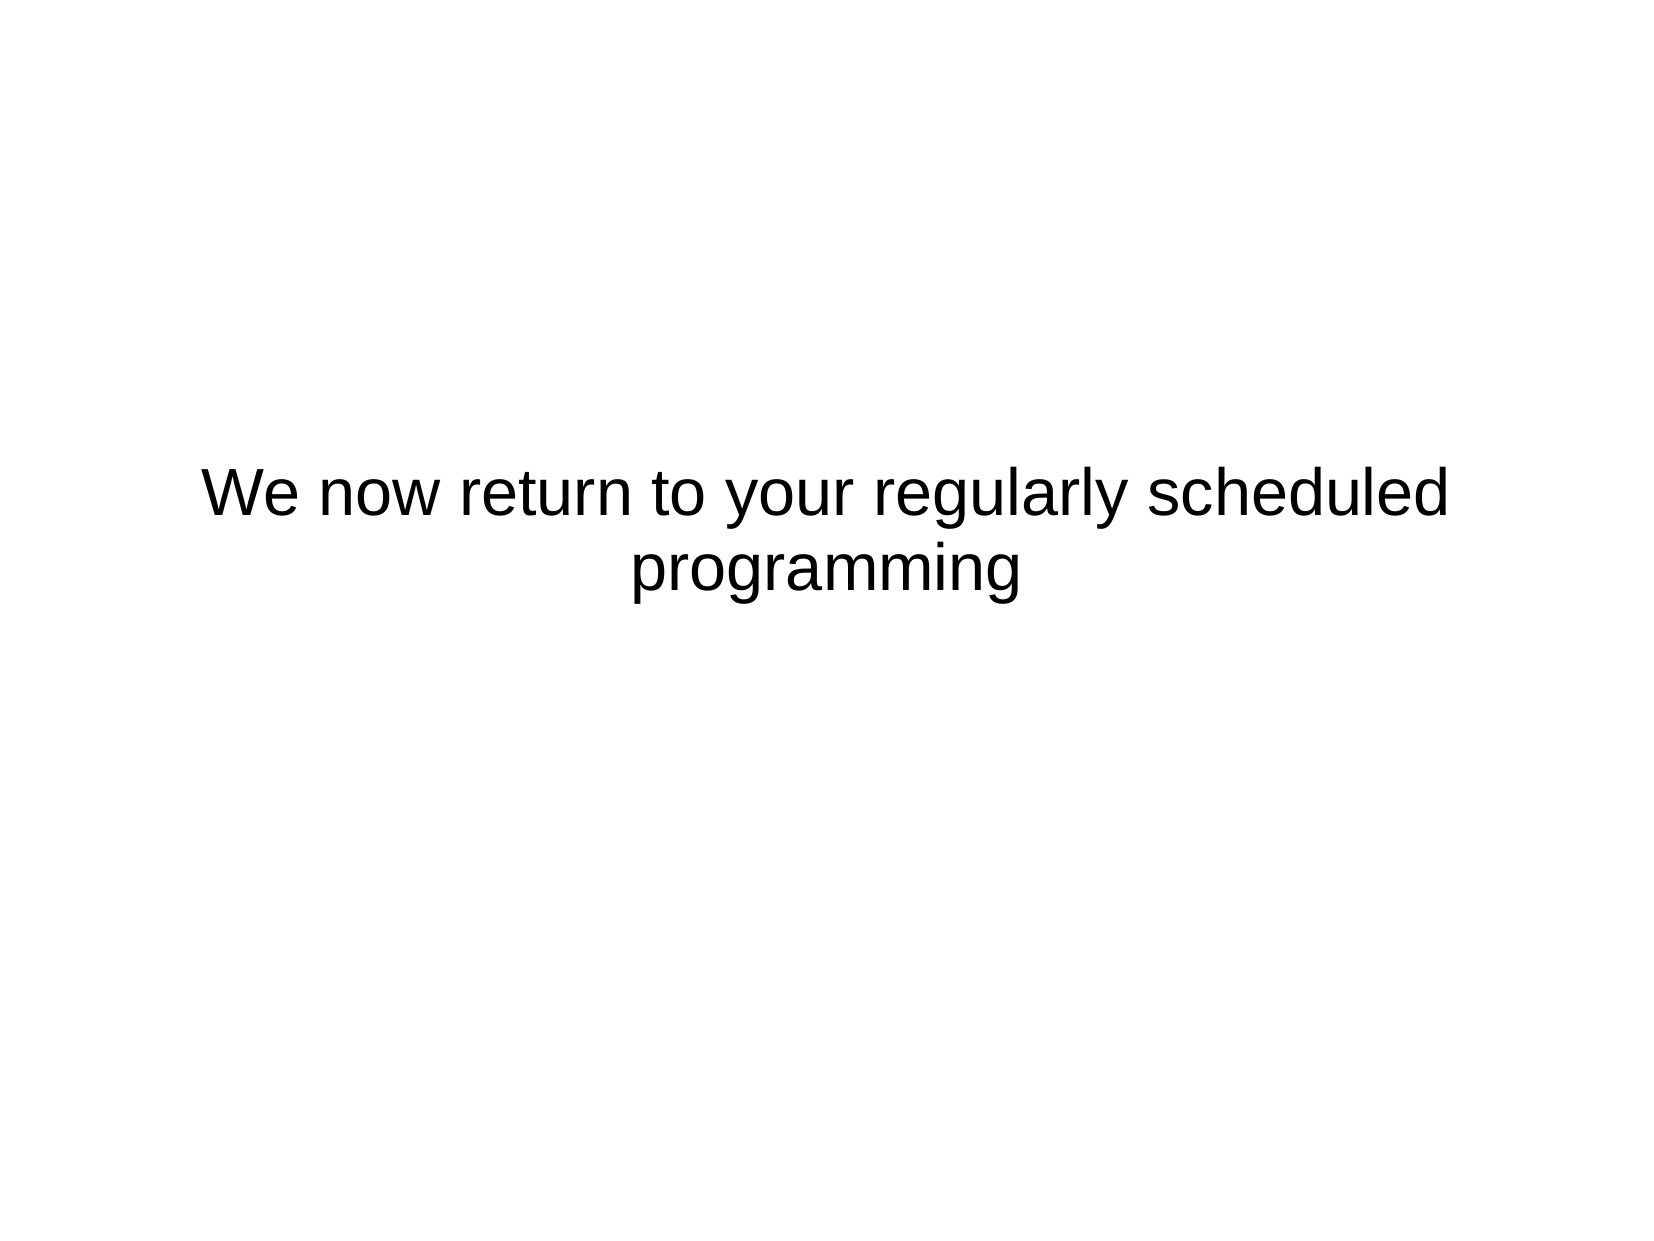

# We now return to your regularly scheduled programming